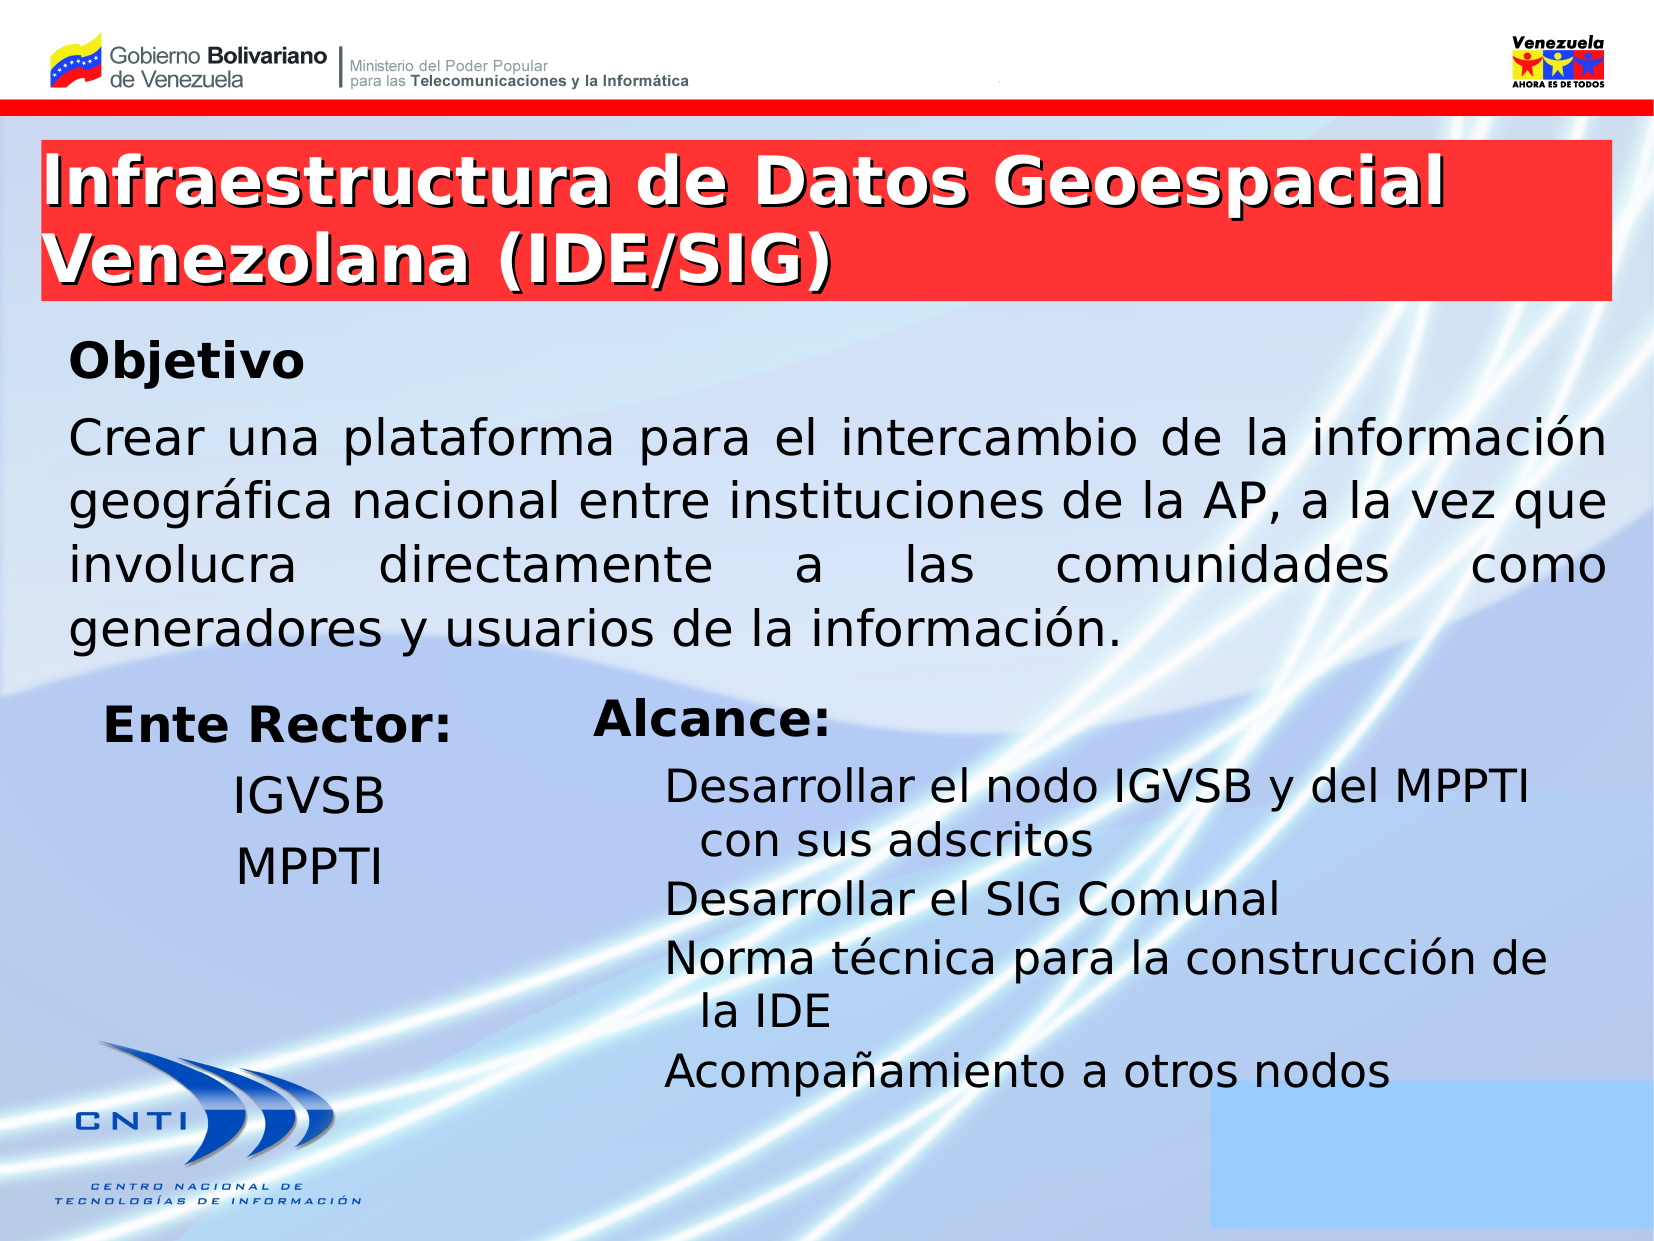

# lnfraestructura de Datos Geoespacial Venezolana (IDE/SIG)
Objetivo
Crear una plataforma para el intercambio de la información geográfica nacional entre instituciones de la AP, a la vez que involucra directamente a las comunidades como generadores y usuarios de la información.
Alcance:
Desarrollar el nodo IGVSB y del MPPTI con sus adscritos
Desarrollar el SIG Comunal
Norma técnica para la construcción de la IDE
Acompañamiento a otros nodos
Ente Rector:
IGVSB
MPPTI